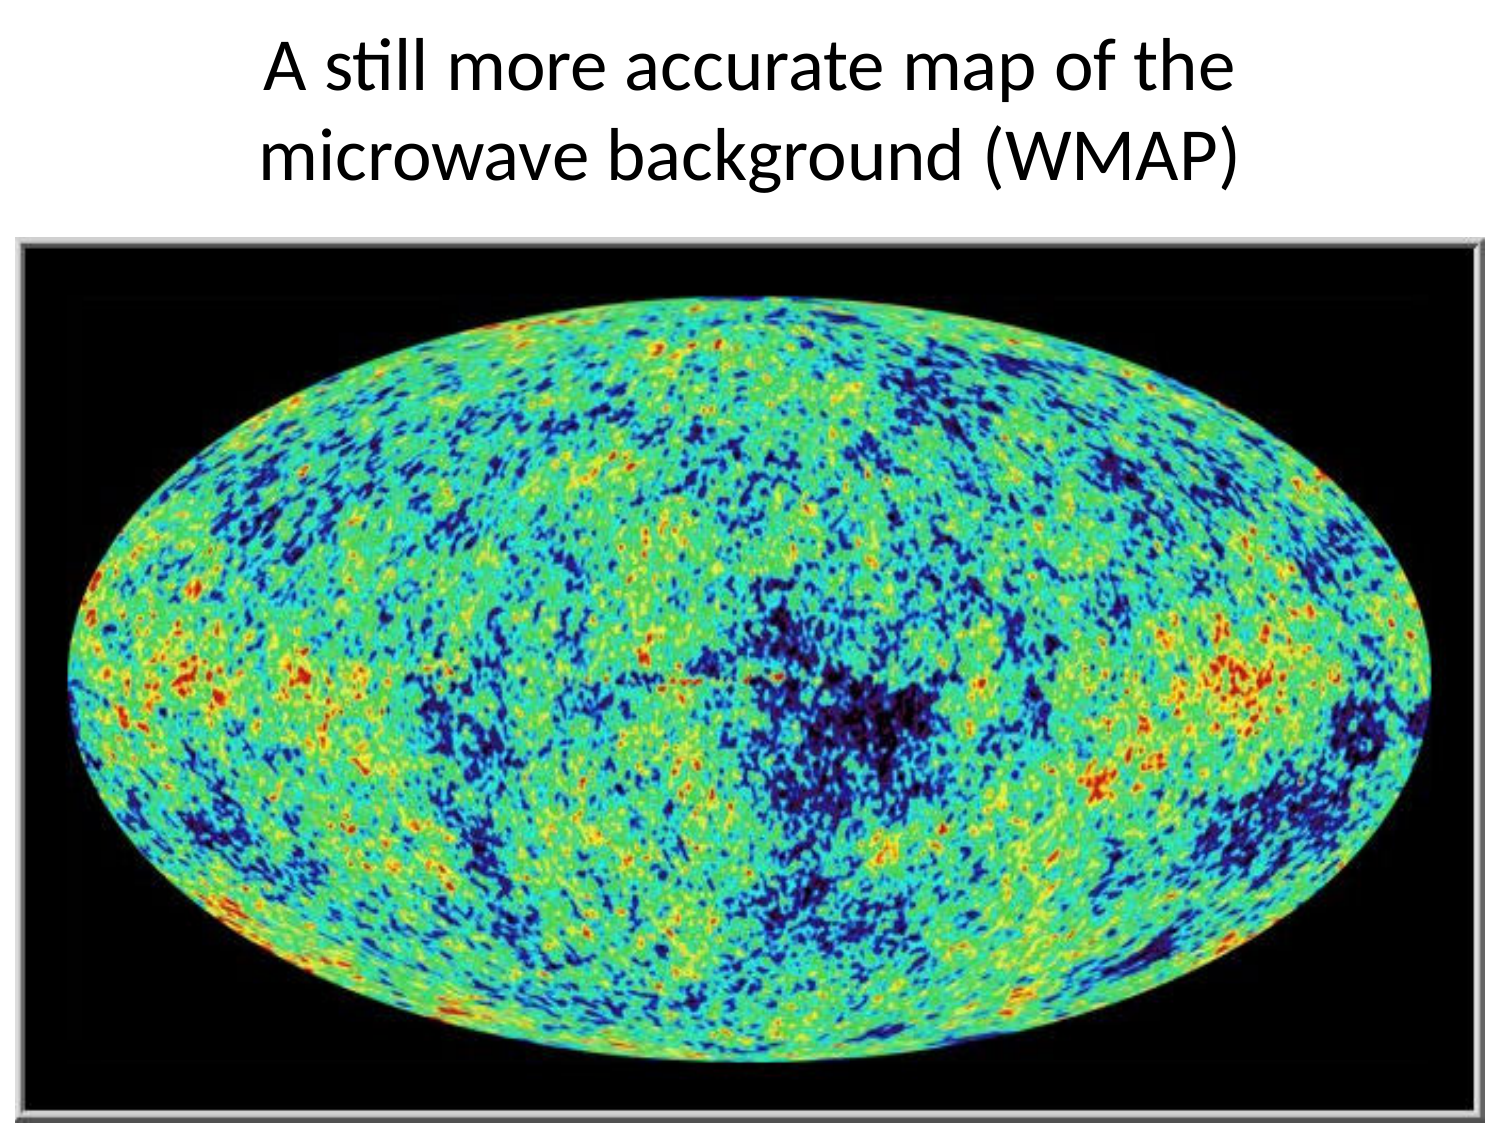

A still more accurate map of the
microwave background (WMAP)